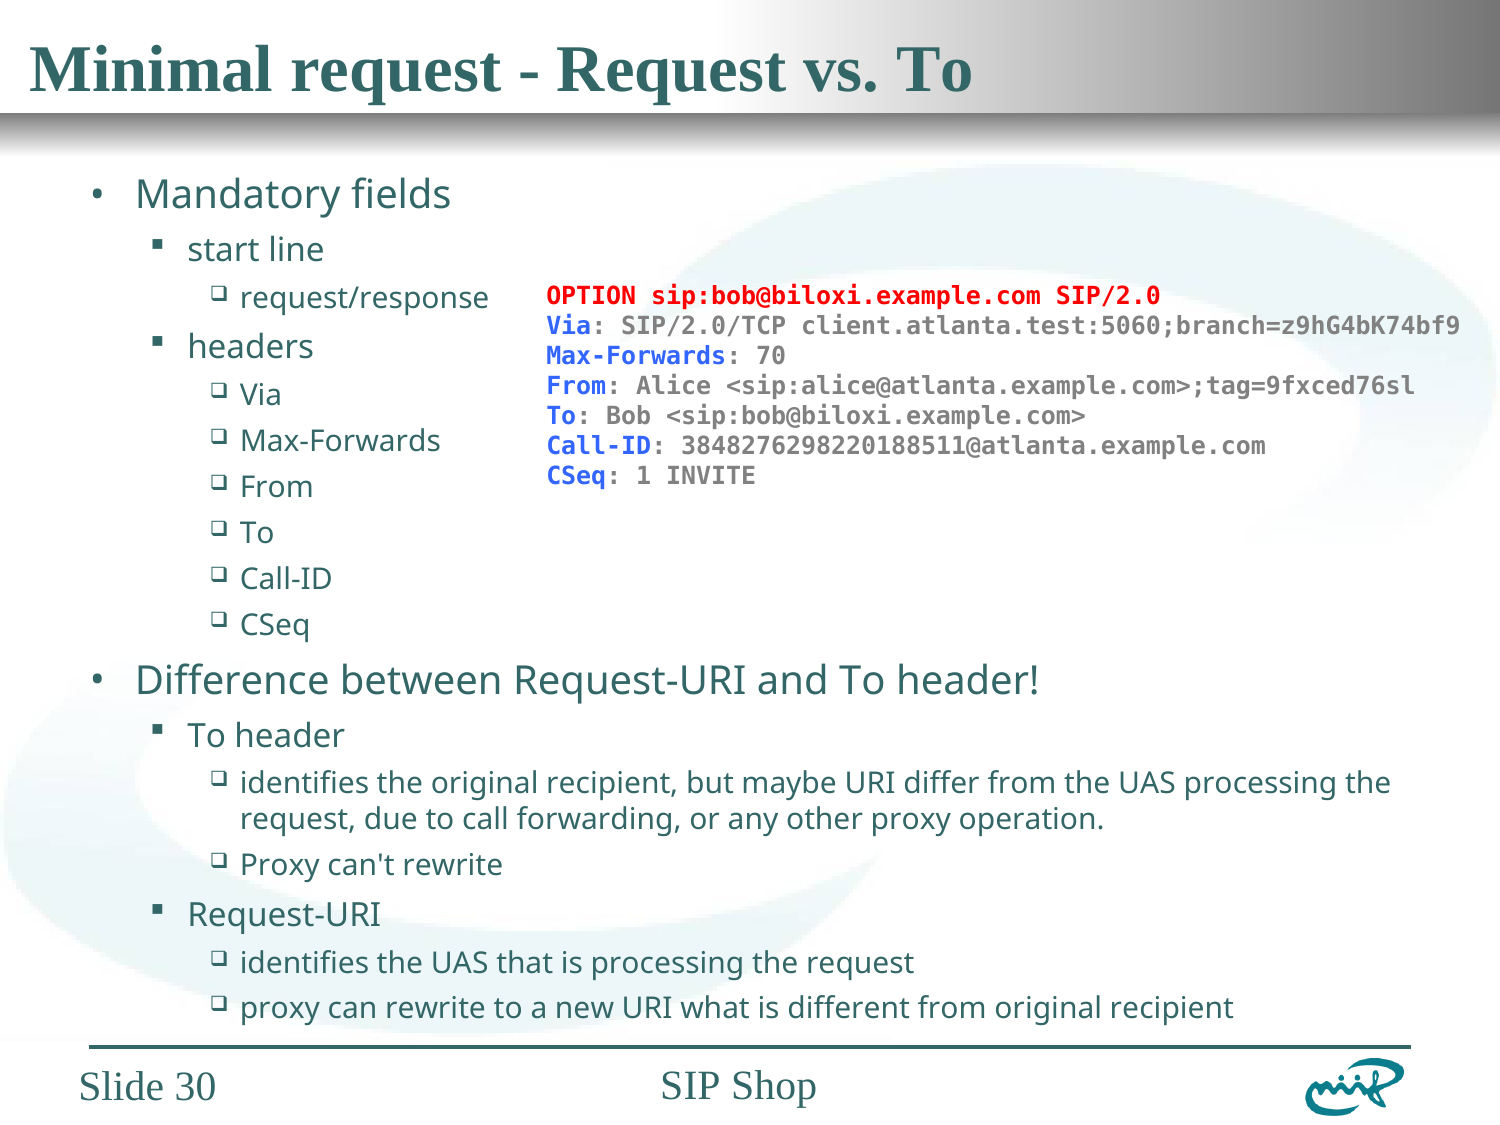

# Minimal request - Request vs. To
Mandatory fields
start line
request/response
headers
Via
Max-Forwards
From
To
Call-ID
CSeq
Difference between Request-URI and To header!
To header
identifies the original recipient, but maybe URI differ from the UAS processing the request, due to call forwarding, or any other proxy operation.
Proxy can't rewrite
Request-URI
identifies the UAS that is processing the request
proxy can rewrite to a new URI what is different from original recipient
OPTION sip:bob@biloxi.example.com SIP/2.0
Via: SIP/2.0/TCP client.atlanta.test:5060;branch=z9hG4bK74bf9
Max-Forwards: 70
From: Alice <sip:alice@atlanta.example.com>;tag=9fxced76sl
To: Bob <sip:bob@biloxi.example.com>
Call-ID: 3848276298220188511@atlanta.example.com
CSeq: 1 INVITE
30